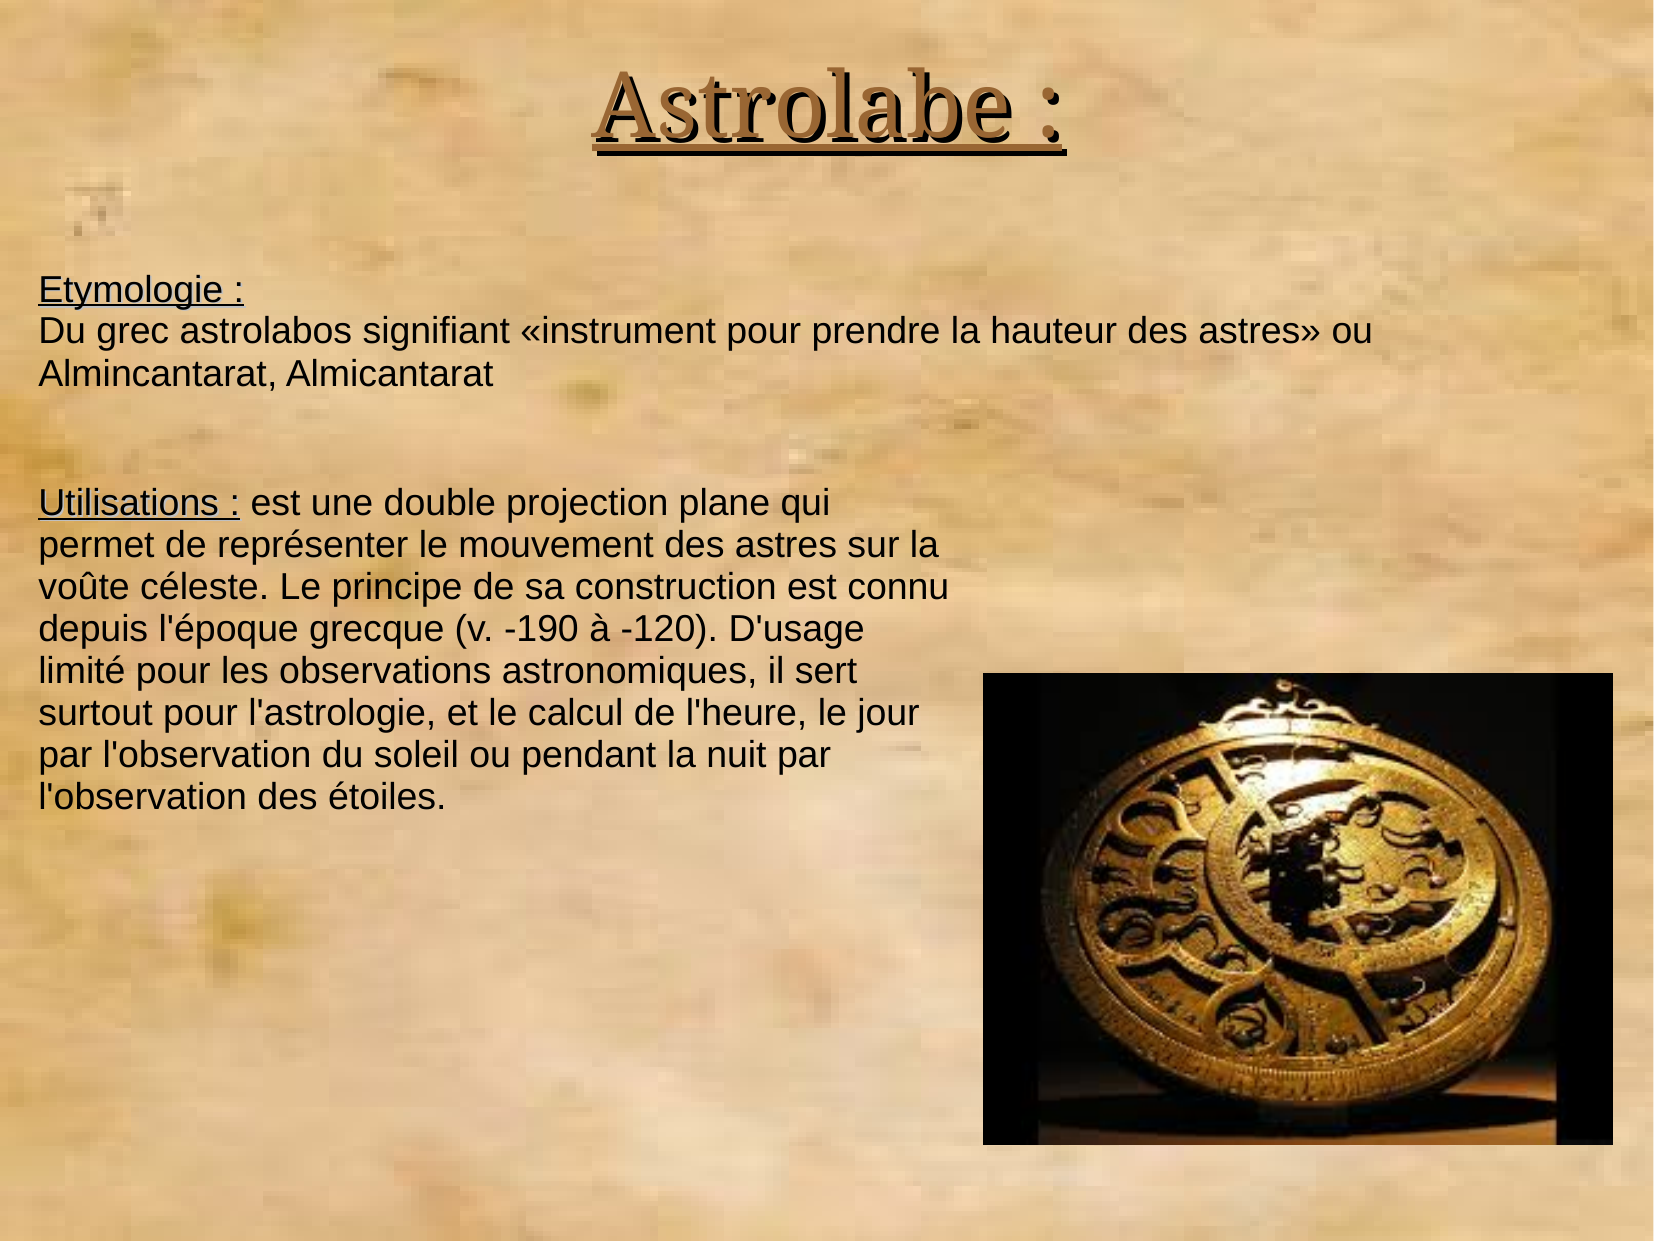

# Astrolabe :
Etymologie :
Du grec astrolabos signifiant «instrument pour prendre la hauteur des astres» ou Almincantarat, Almicantarat
Utilisations : est une double projection plane qui permet de représenter le mouvement des astres sur la voûte céleste. Le principe de sa construction est connu depuis l'époque grecque (v. -190 à -120). D'usage limité pour les observations astronomiques, il sert surtout pour l'astrologie, et le calcul de l'heure, le jour par l'observation du soleil ou pendant la nuit par l'observation des étoiles.